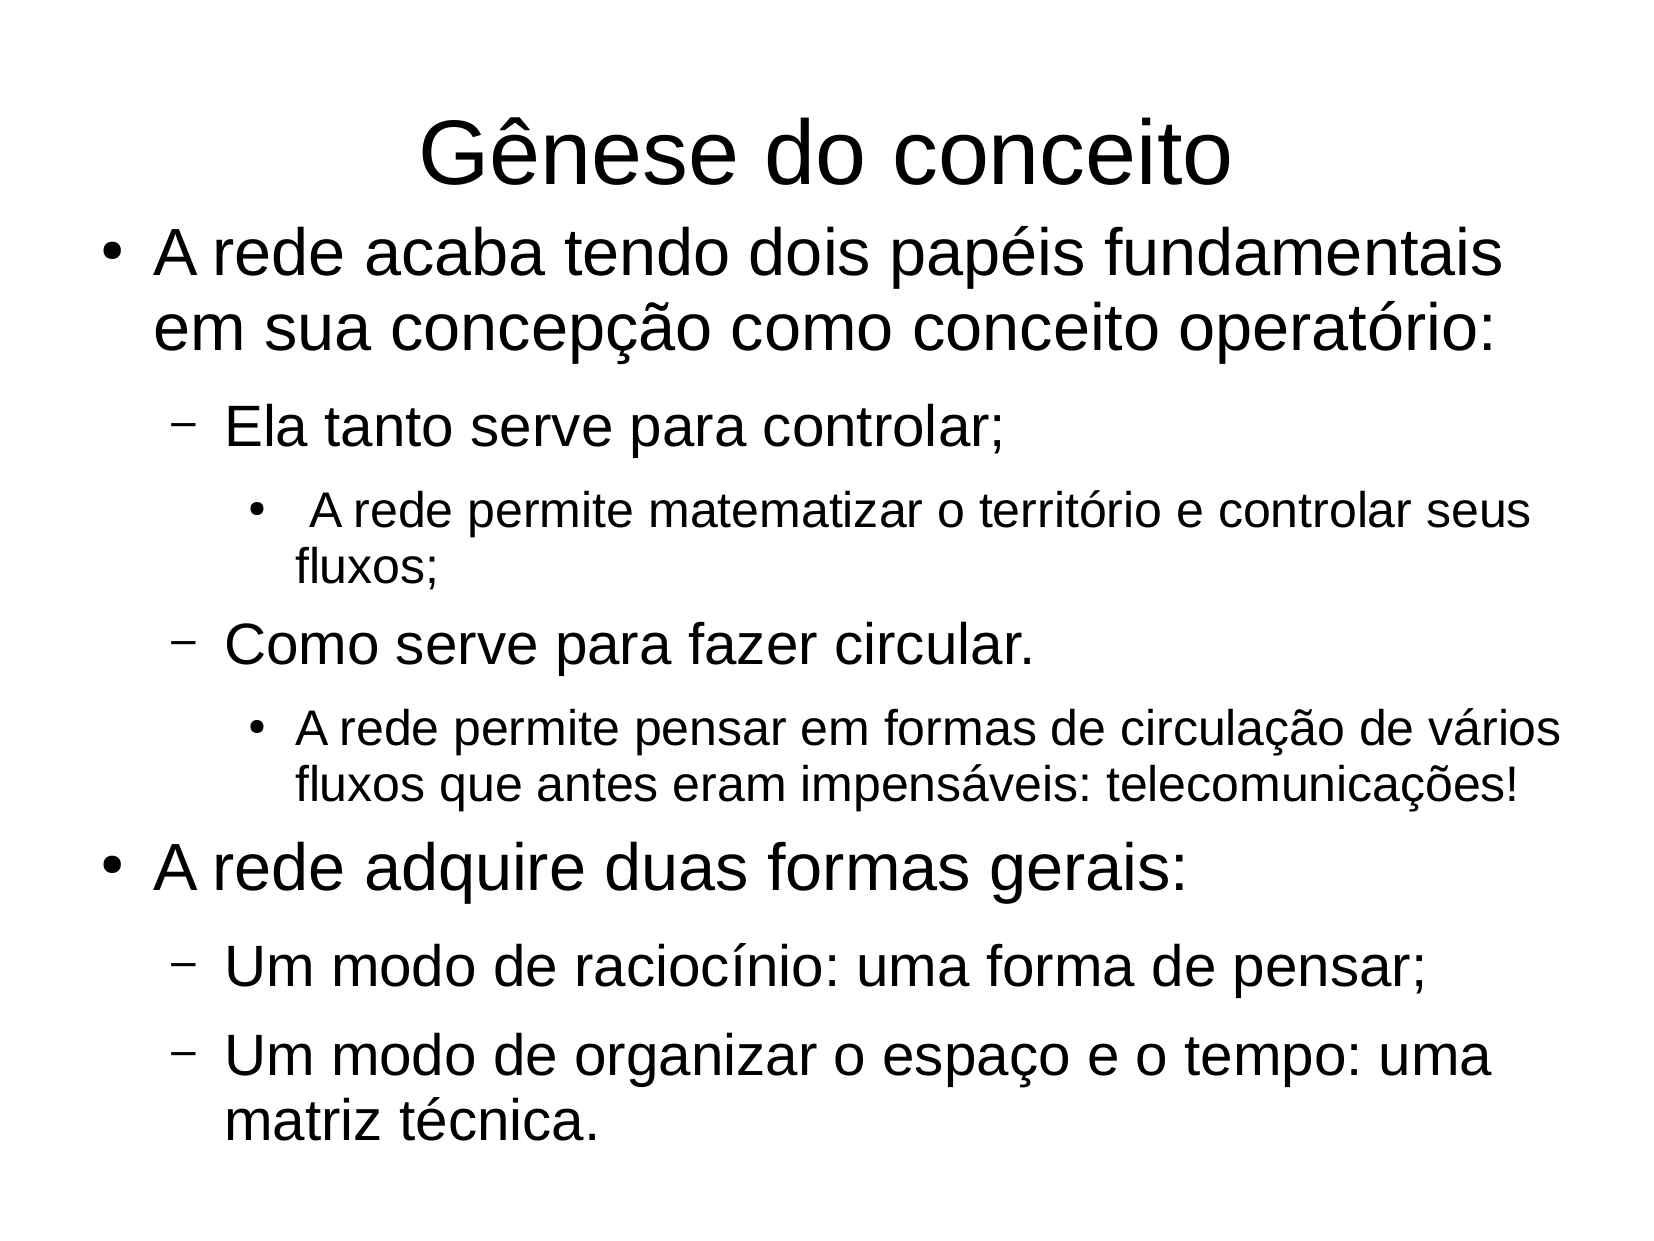

# Gênese do conceito
A rede acaba tendo dois papéis fundamentais em sua concepção como conceito operatório:
Ela tanto serve para controlar;
 A rede permite matematizar o território e controlar seus fluxos;
Como serve para fazer circular.
A rede permite pensar em formas de circulação de vários fluxos que antes eram impensáveis: telecomunicações!
A rede adquire duas formas gerais:
Um modo de raciocínio: uma forma de pensar;
Um modo de organizar o espaço e o tempo: uma matriz técnica.